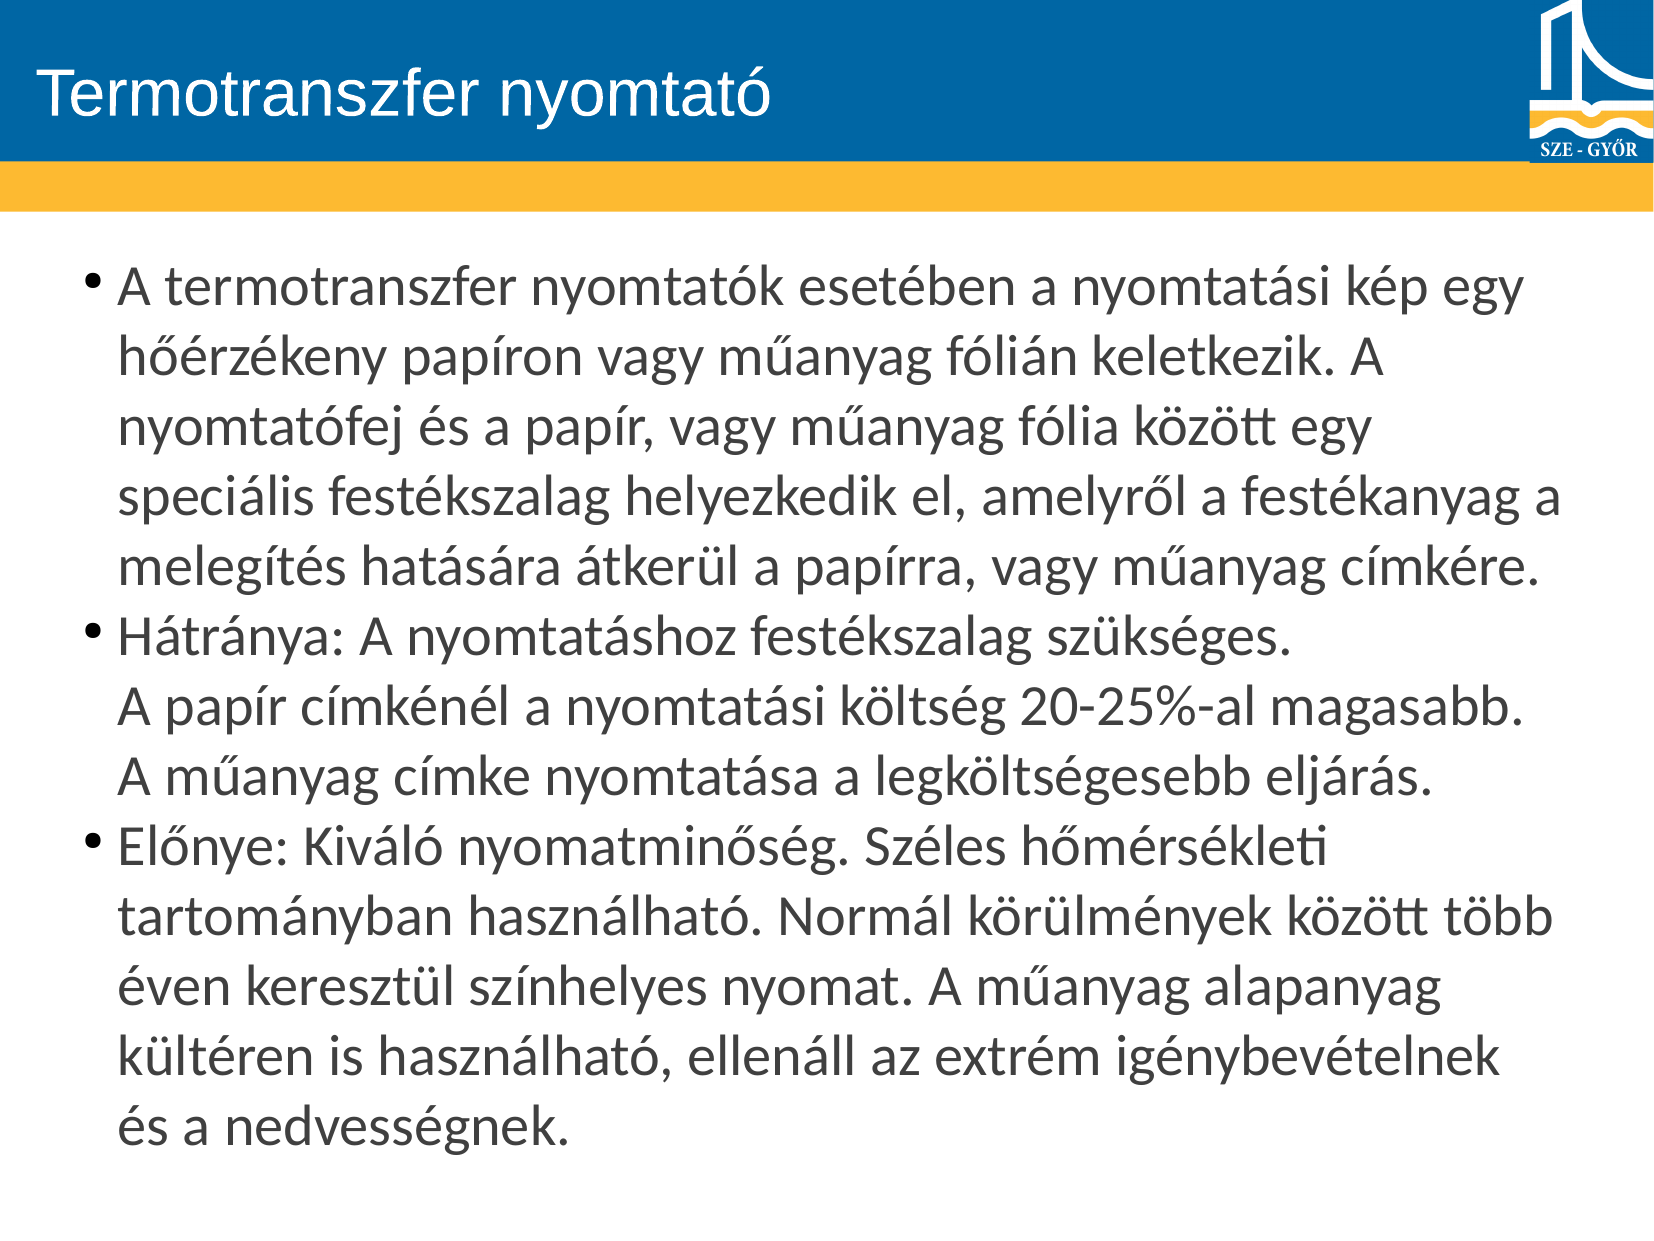

Termotranszfer nyomtató
A termotranszfer nyomtatók esetében a nyomtatási kép egy hőérzékeny papíron vagy műanyag fólián keletkezik. A nyomtatófej és a papír, vagy műanyag fólia között egy speciális festékszalag helyezkedik el, amelyről a festékanyag a melegítés hatására átkerül a papírra, vagy műanyag címkére.
Hátránya: A nyomtatáshoz festékszalag szükséges.
A papír címkénél a nyomtatási költség 20-25%-al magasabb.
A műanyag címke nyomtatása a legköltségesebb eljárás.
Előnye: Kiváló nyomatminőség. Széles hőmérsékleti tartományban használható. Normál körülmények között több éven keresztül színhelyes nyomat. A műanyag alapanyag kültéren is használható, ellenáll az extrém igénybevételnek
és a nedvességnek.